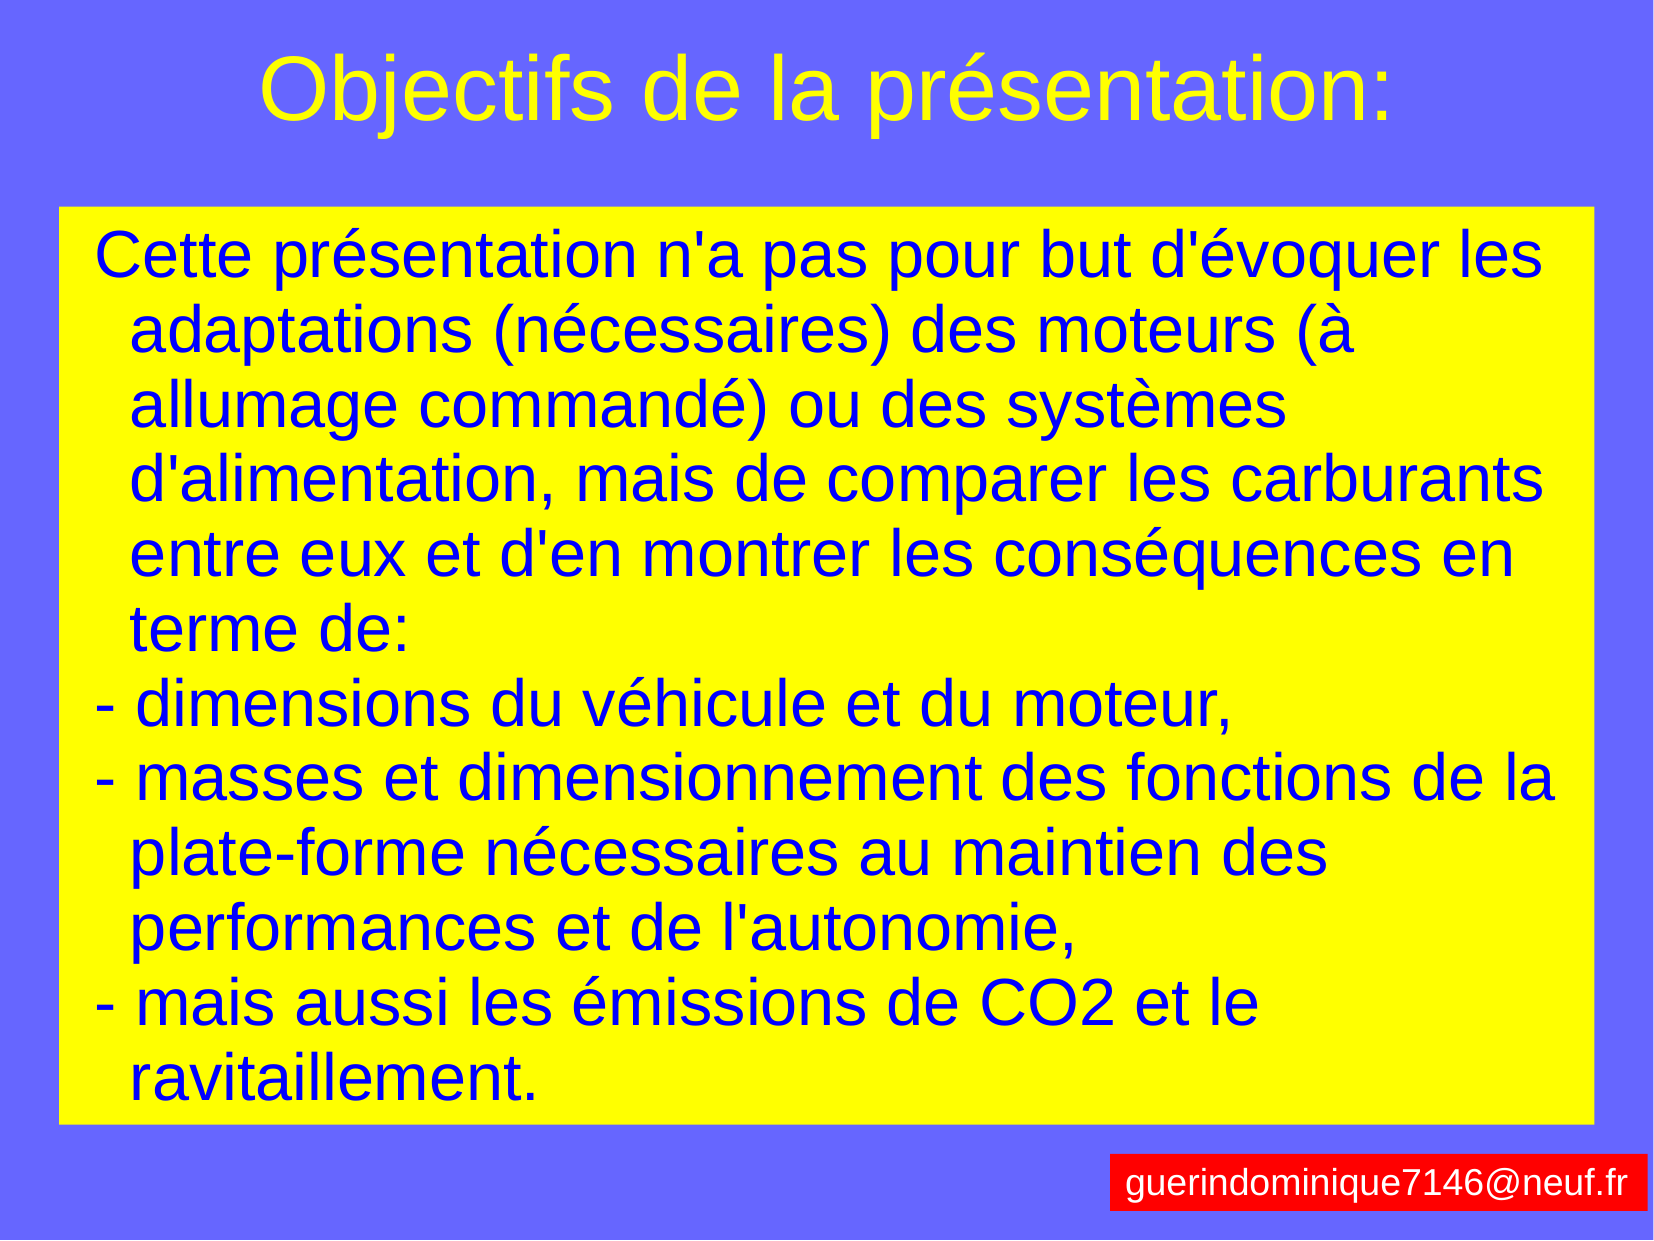

# Objectifs de la présentation:
Cette présentation n'a pas pour but d'évoquer les adaptations (nécessaires) des moteurs (à allumage commandé) ou des systèmes d'alimentation, mais de comparer les carburants entre eux et d'en montrer les conséquences en terme de:
- dimensions du véhicule et du moteur,
- masses et dimensionnement des fonctions de la plate-forme nécessaires au maintien des performances et de l'autonomie,
- mais aussi les émissions de CO2 et le ravitaillement.
guerindominique7146@neuf.fr